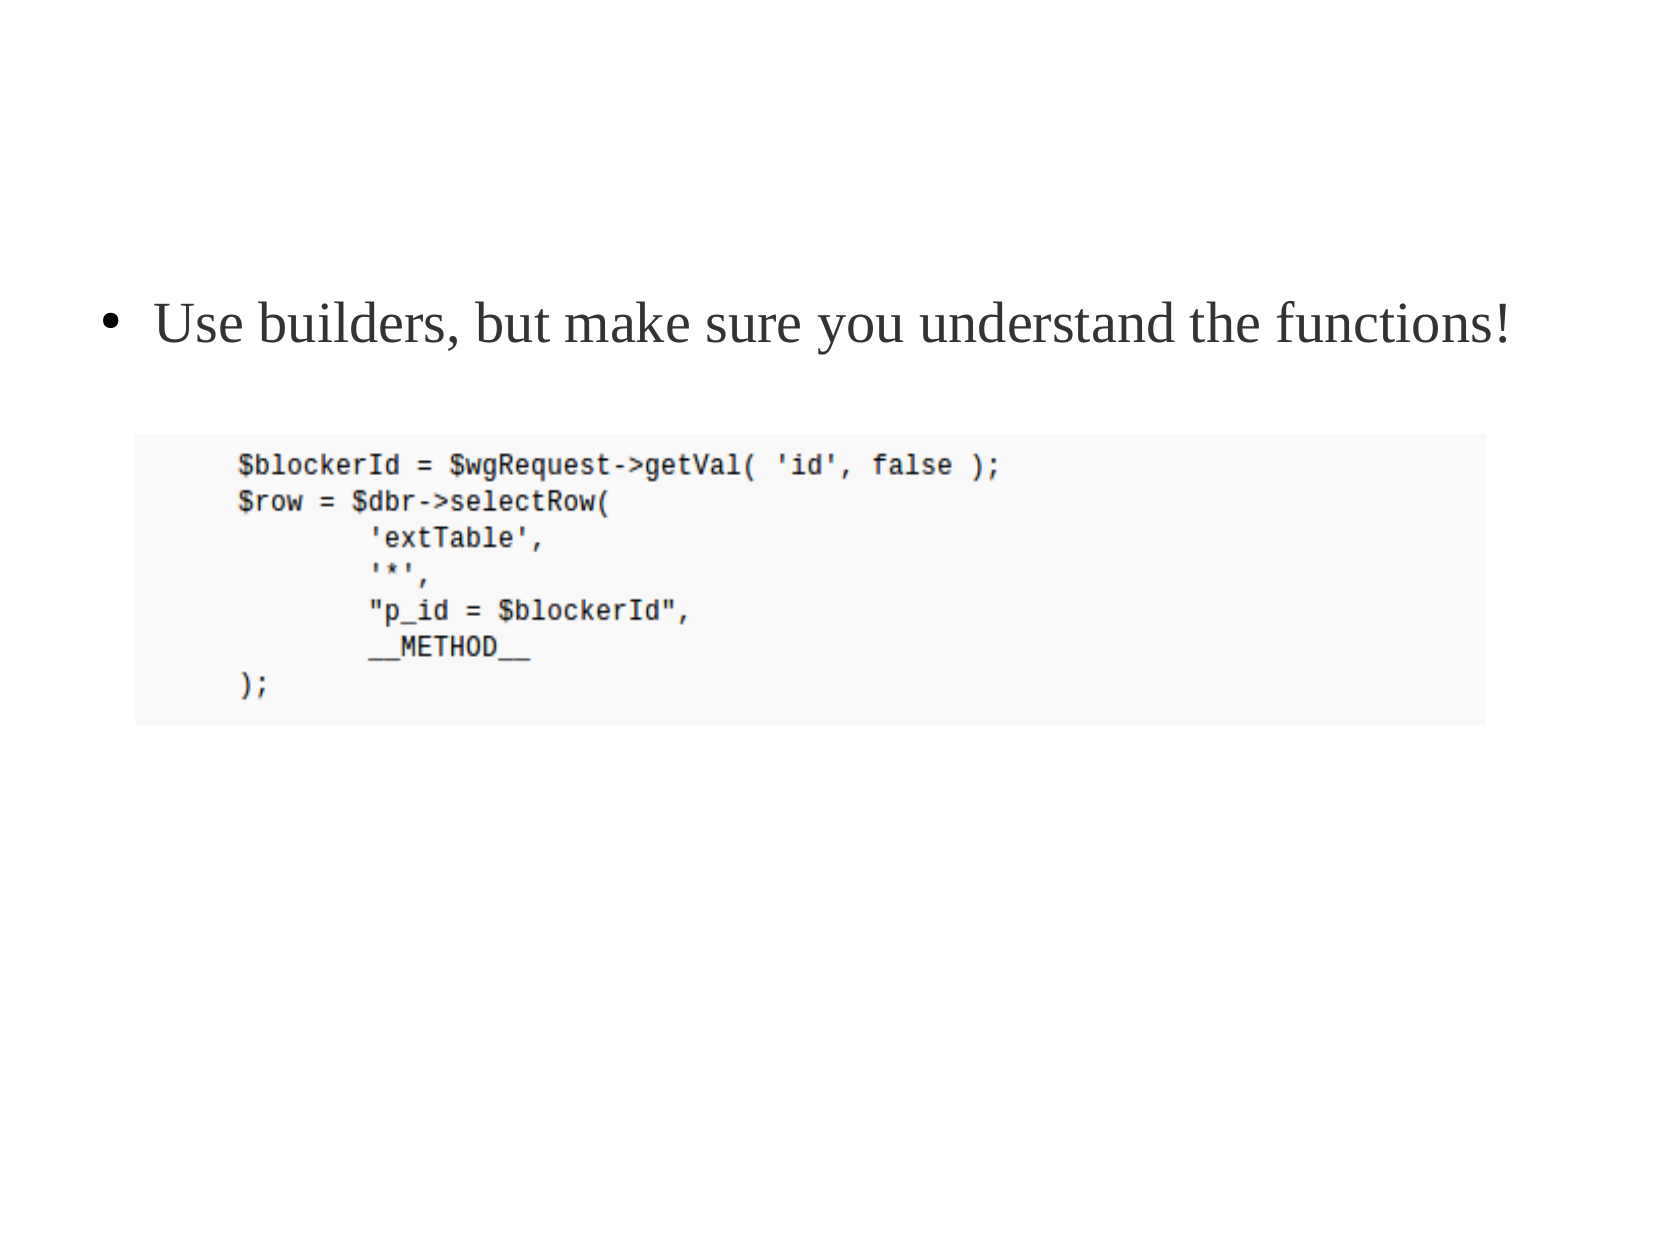

#
Use builders, but make sure you understand the functions!